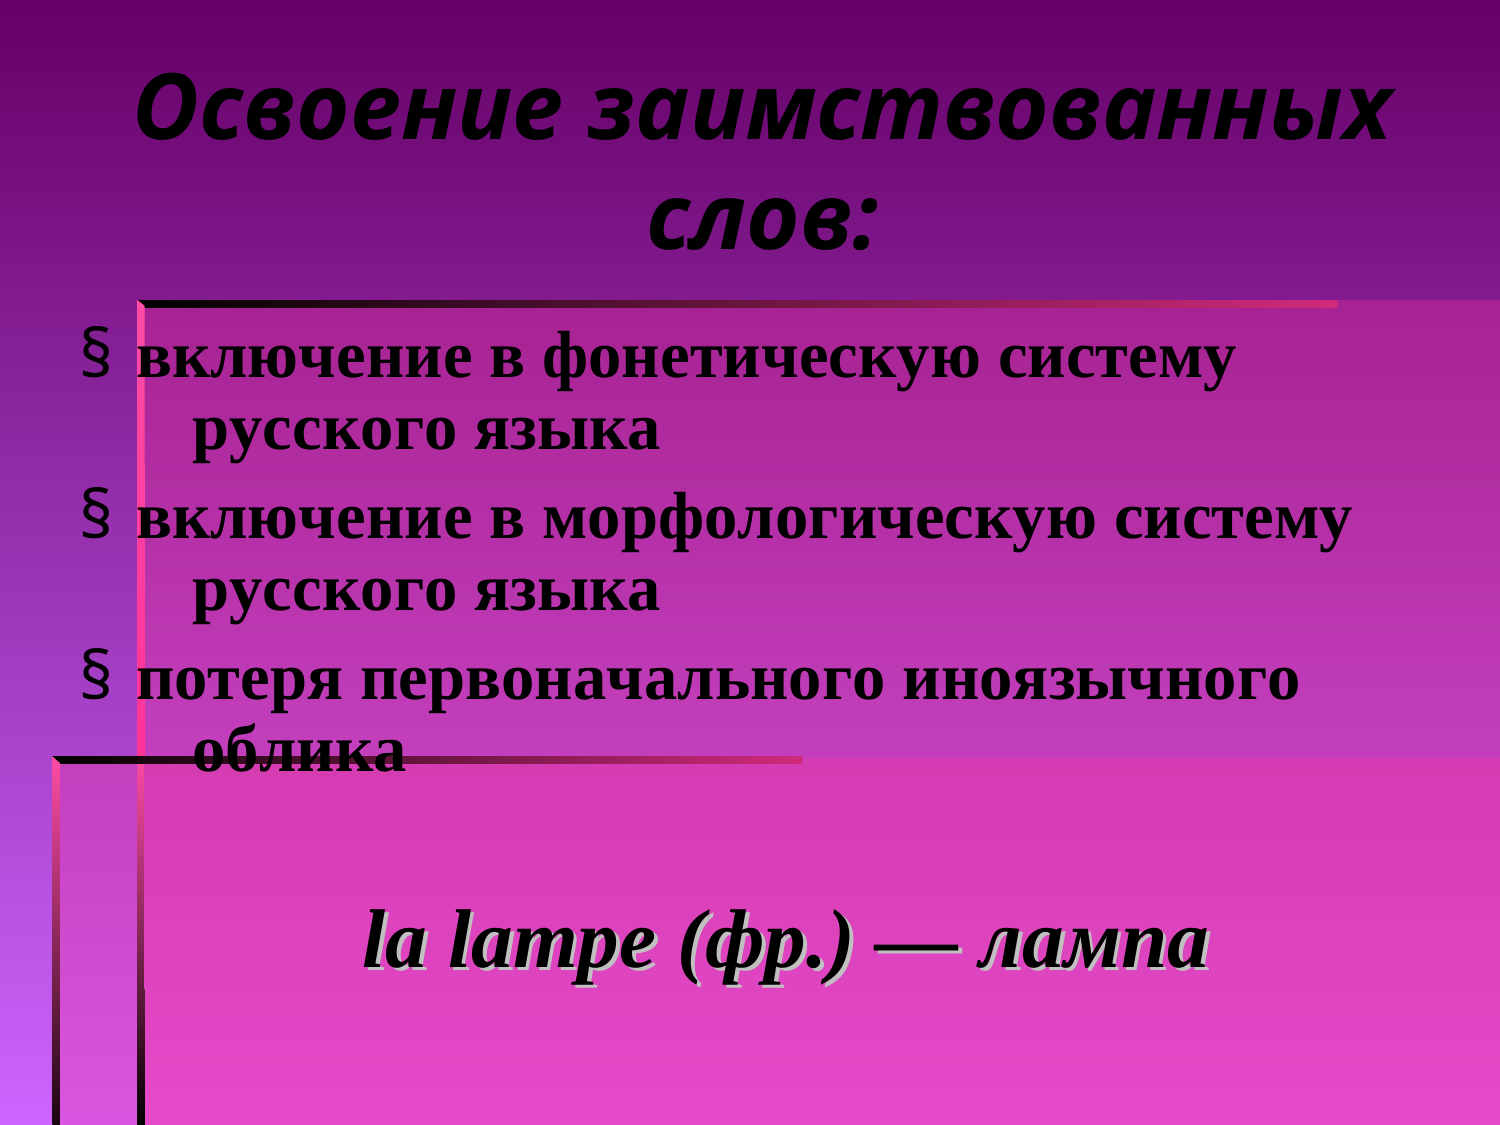

# Освоение заимствованных слов:
включение в фонетическую систему русского языка
включение в морфологическую систему русского языка
потеря первоначального иноязычного облика
la lampe (фр.) — лампа